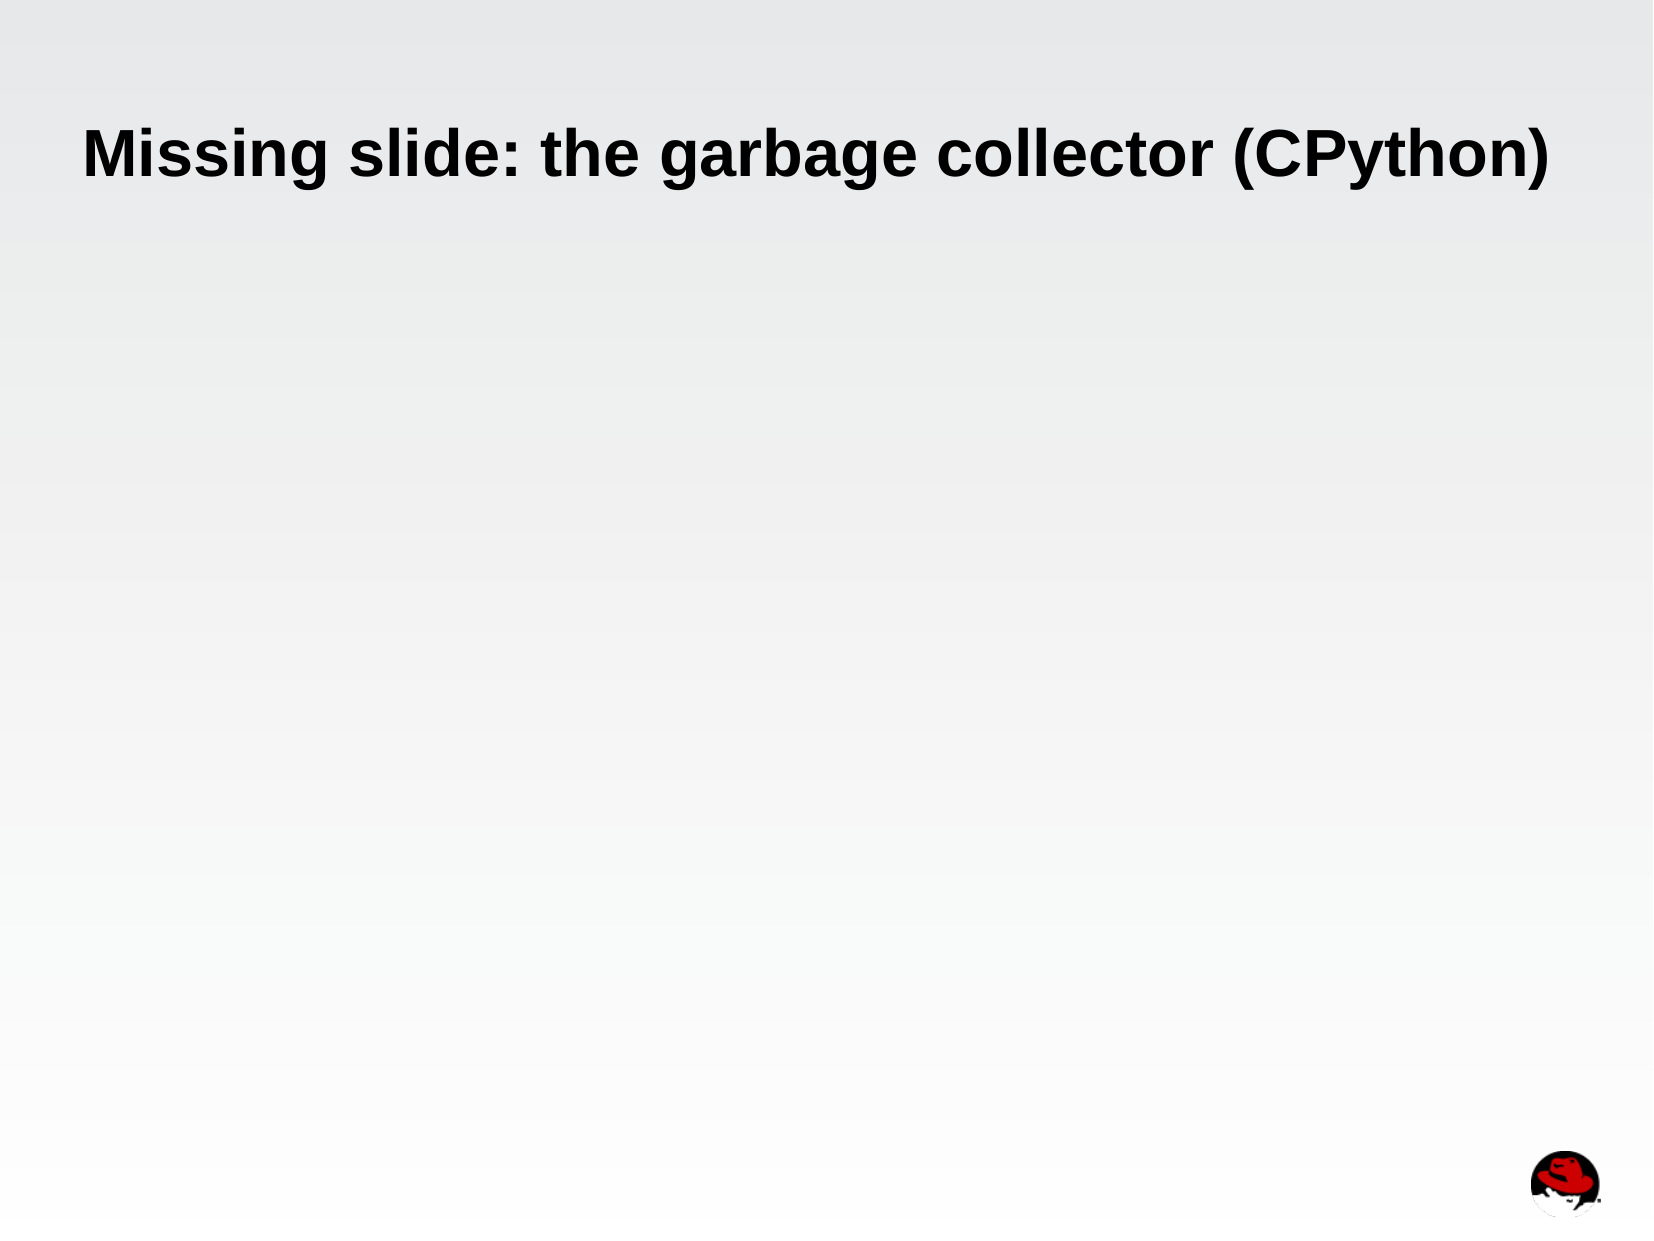

# Missing slide: the garbage collector (CPython)